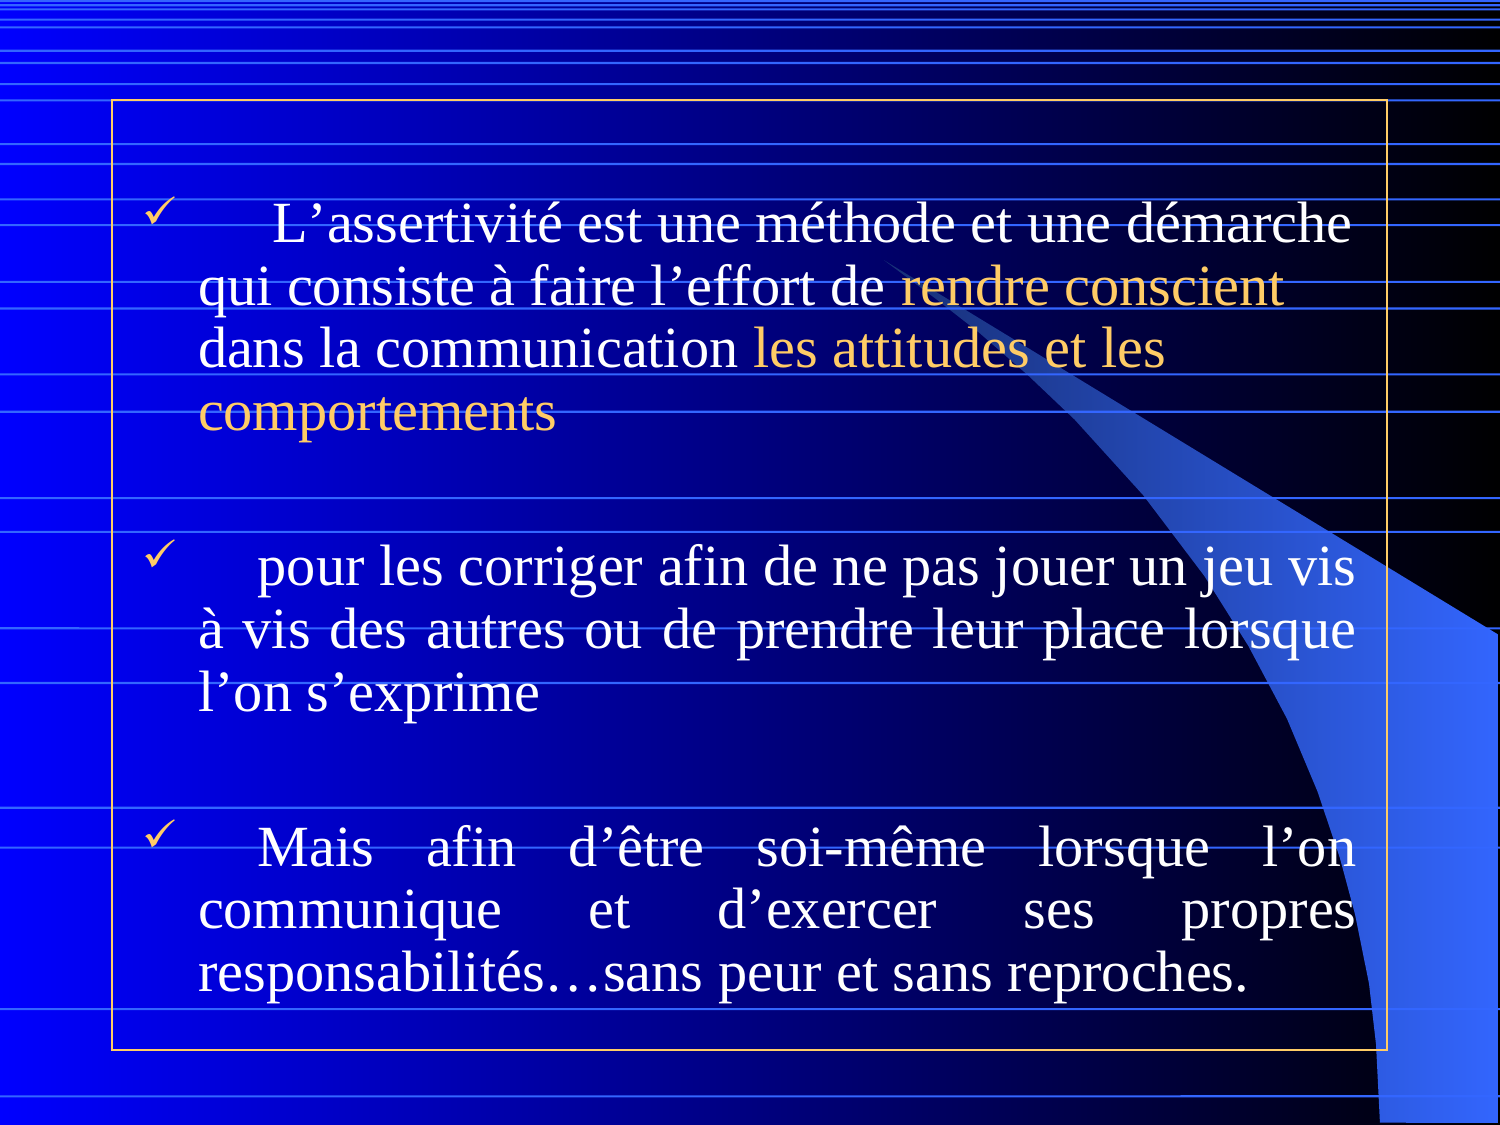

# L’assertivité est une méthode et une démarche qui consiste à faire l’effort de rendre conscient dans la communication les attitudes et les comportements
	pour les corriger afin de ne pas jouer un jeu vis à vis des autres ou de prendre leur place lorsque l’on s’exprime
	Mais afin d’être soi-même lorsque l’on communique et d’exercer ses propres responsabilités…sans peur et sans reproches.